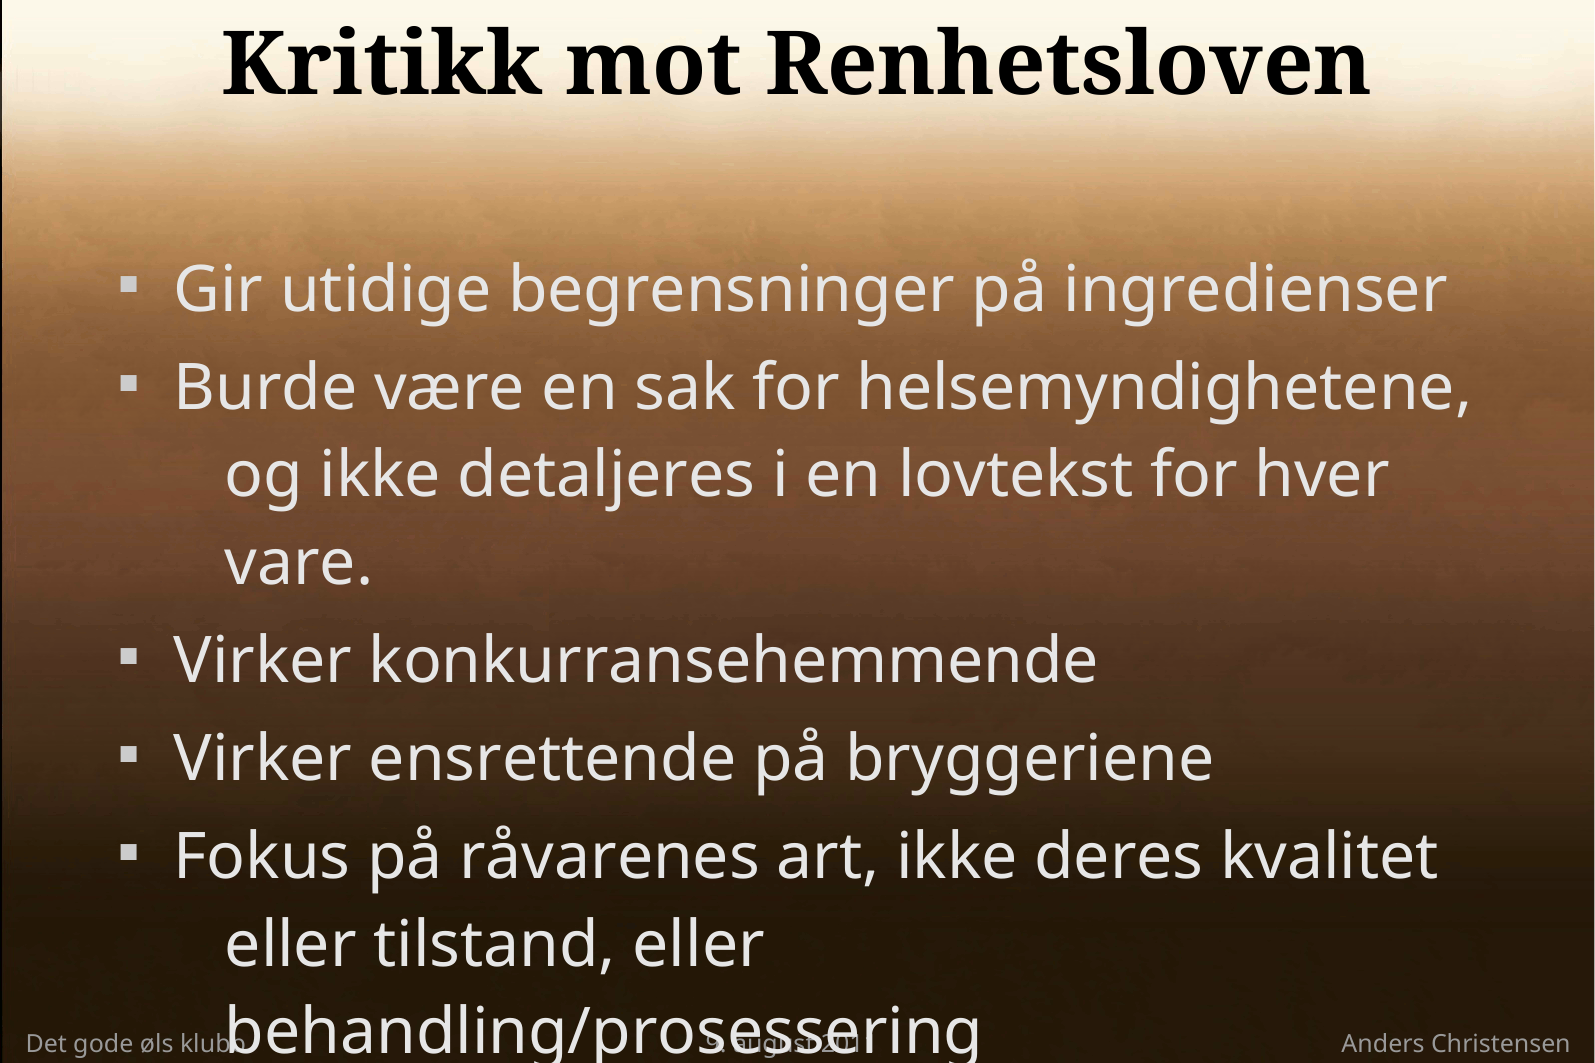

# Kritikk mot Renhetsloven
Gir utidige begrensninger på ingredienser
Burde være en sak for helsemyndighetene, og ikke detaljeres i en lovtekst for hver vare.
Virker konkurransehemmende
Virker ensrettende på bryggeriene
Fokus på råvarenes art, ikke deres kvalitet eller tilstand, eller behandling/prosessering